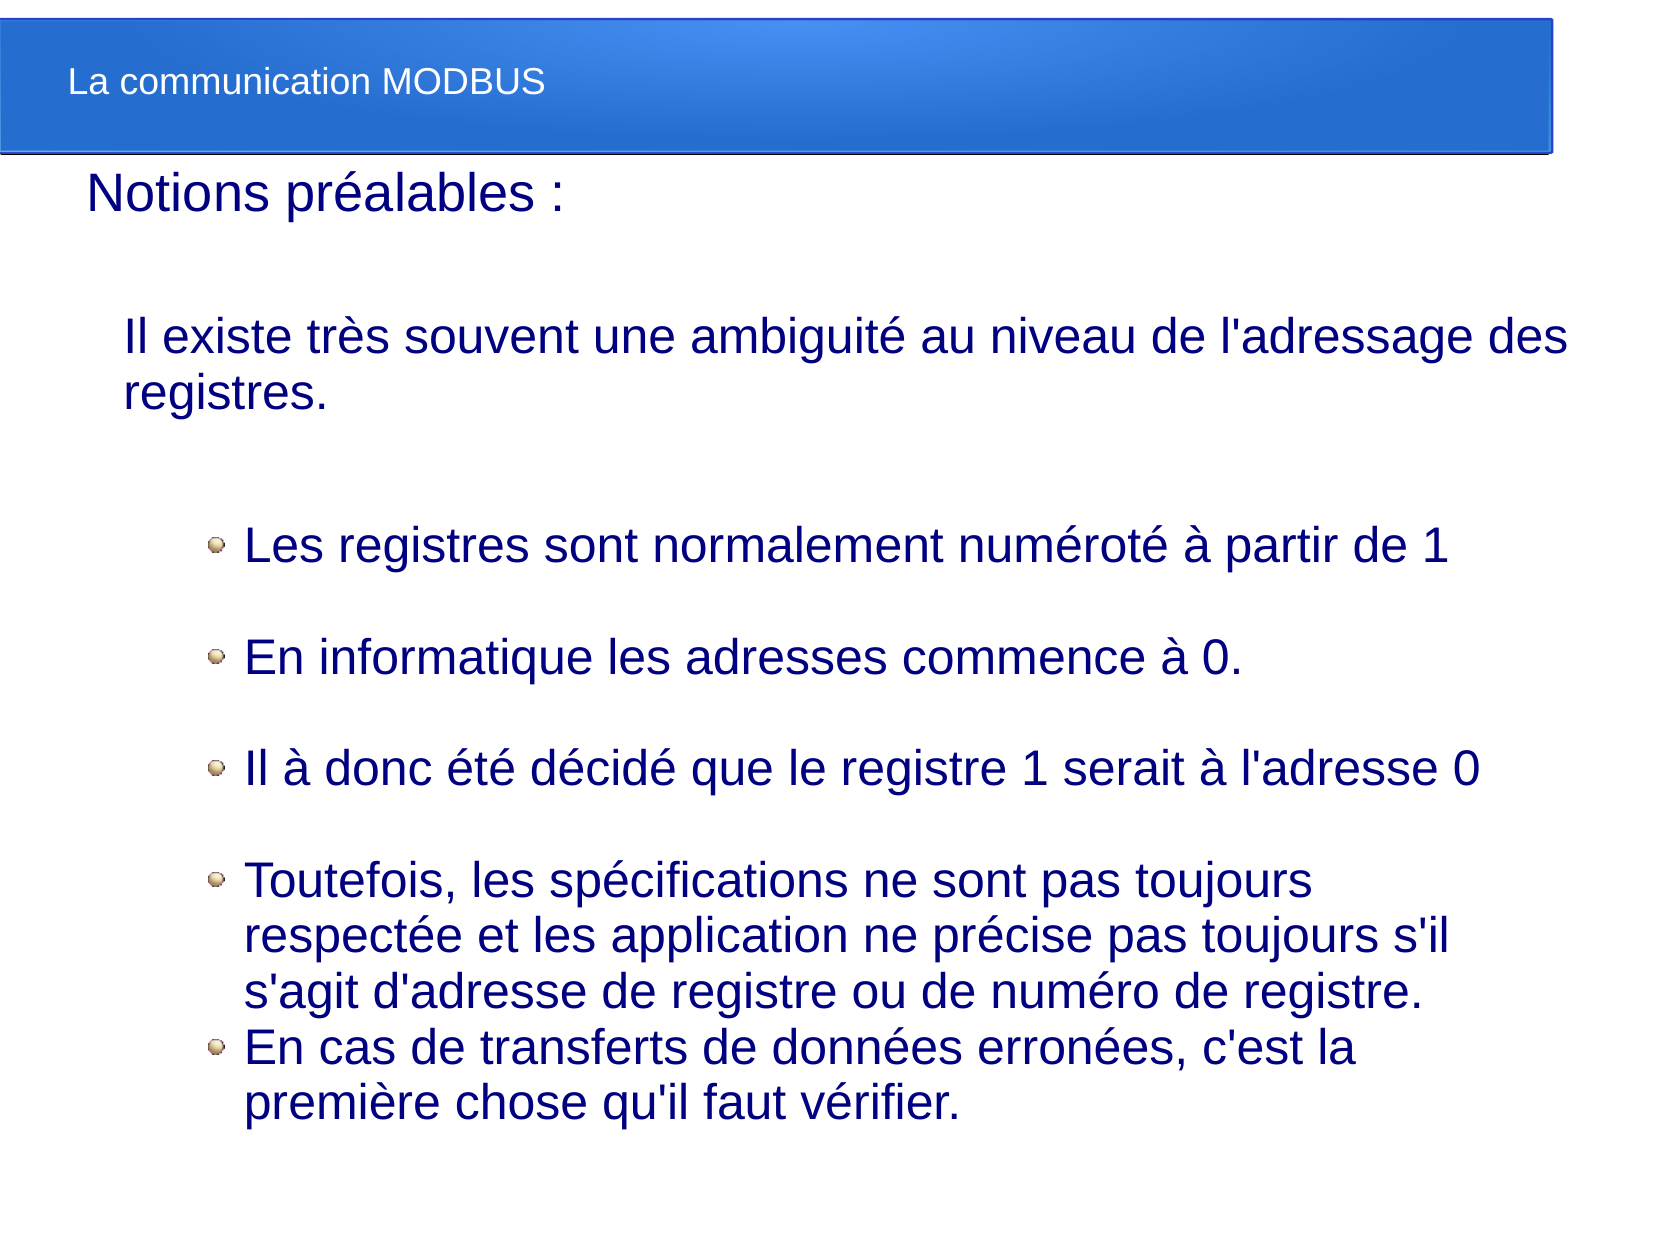

La communication MODBUS
Notions préalables :
Il existe très souvent une ambiguité au niveau de l'adressage des registres.
Les registres sont normalement numéroté à partir de 1
En informatique les adresses commence à 0.
Il à donc été décidé que le registre 1 serait à l'adresse 0
Toutefois, les spécifications ne sont pas toujours respectée et les application ne précise pas toujours s'il s'agit d'adresse de registre ou de numéro de registre.
En cas de transferts de données erronées, c'est la première chose qu'il faut vérifier.